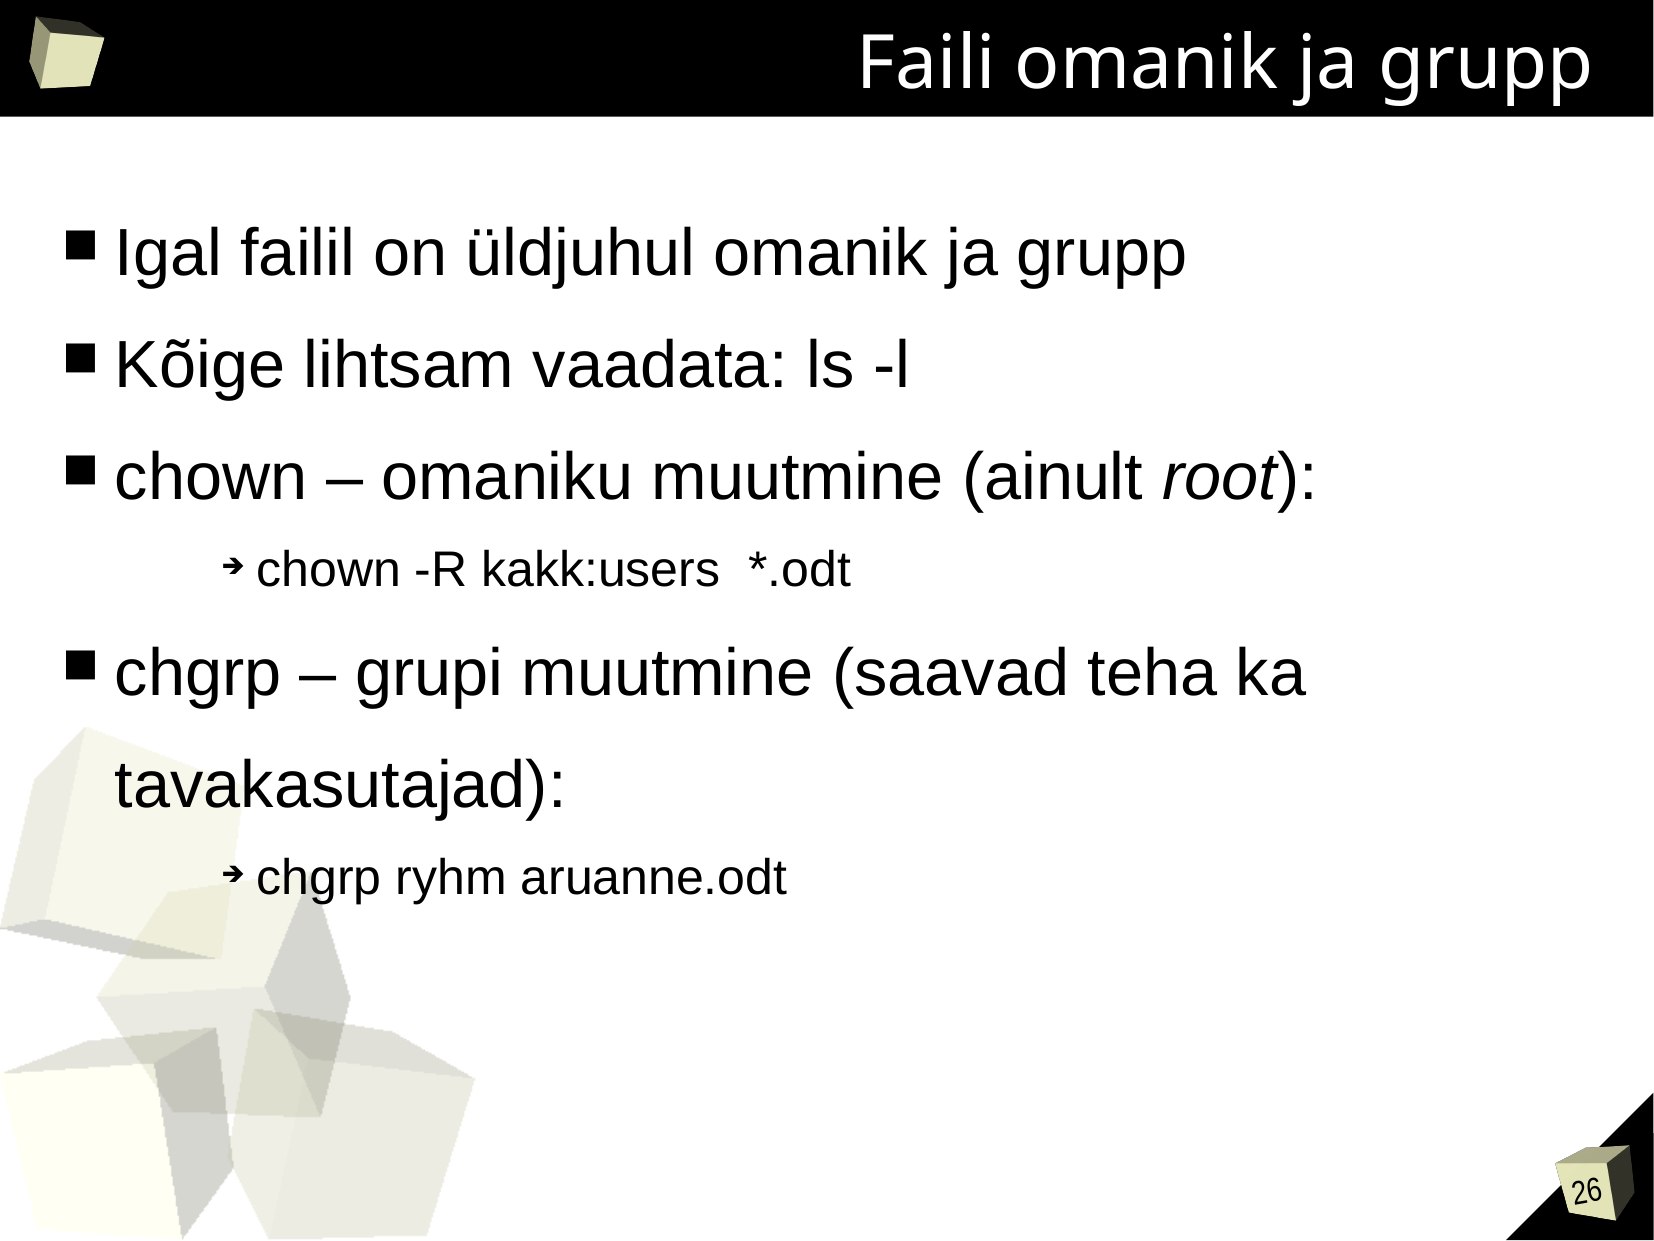

# Faili omanik ja grupp
Igal failil on üldjuhul omanik ja grupp
Kõige lihtsam vaadata: ls -l
chown – omaniku muutmine (ainult root):
chown -R kakk:users *.odt
chgrp – grupi muutmine (saavad teha ka tavakasutajad):
chgrp ryhm aruanne.odt